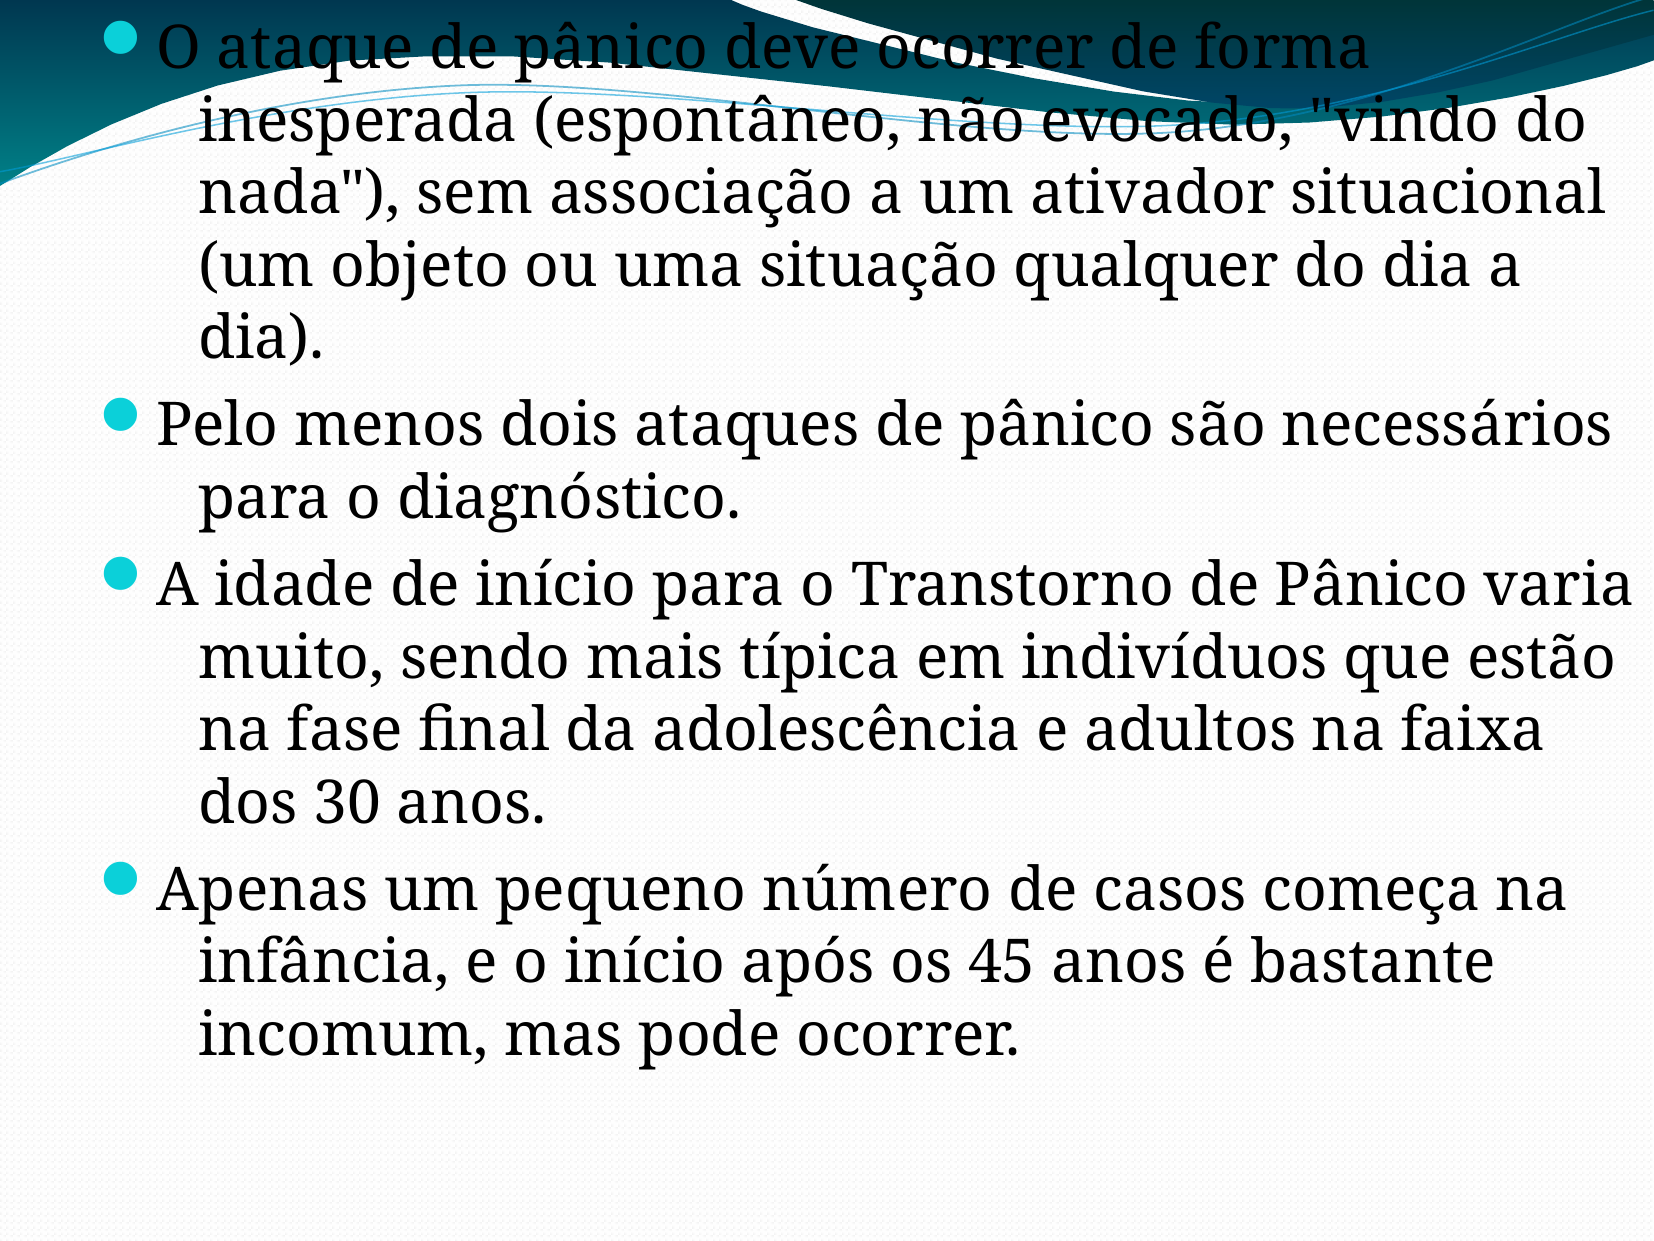

# O ataque de pânico deve ocorrer de forma inesperada (espontâneo, não evocado, "vindo do nada"), sem associação a um ativador situacional (um objeto ou uma situação qualquer do dia a dia).
Pelo menos dois ataques de pânico são necessários para o diagnóstico.
A idade de início para o Transtorno de Pânico varia muito, sendo mais típica em indivíduos que estão na fase final da adolescência e adultos na faixa dos 30 anos.
Apenas um pequeno número de casos começa na infância, e o início após os 45 anos é bastante incomum, mas pode ocorrer.